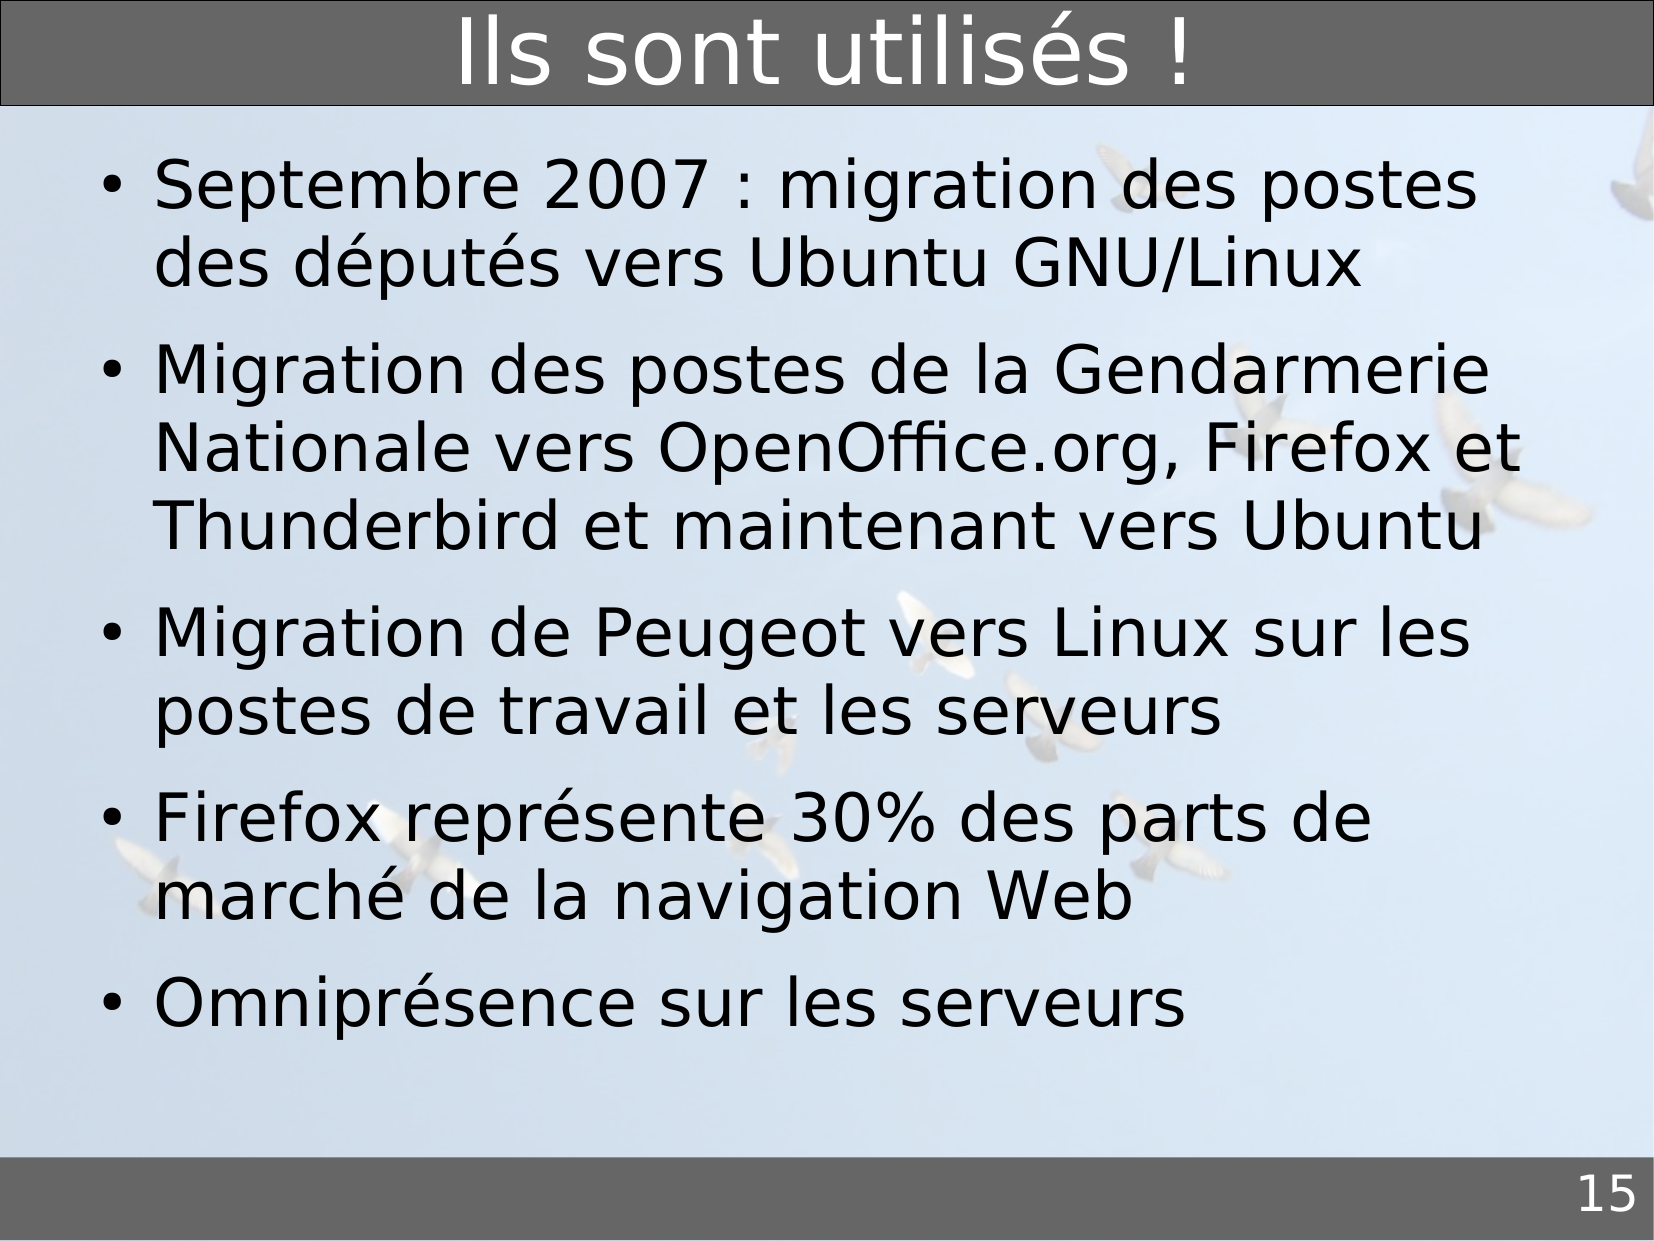

# Ils sont utilisés !
Septembre 2007 : migration des postes des députés vers Ubuntu GNU/Linux
Migration des postes de la Gendarmerie Nationale vers OpenOffice.org, Firefox et Thunderbird et maintenant vers Ubuntu
Migration de Peugeot vers Linux sur les postes de travail et les serveurs
Firefox représente 30% des parts de marché de la navigation Web
Omniprésence sur les serveurs